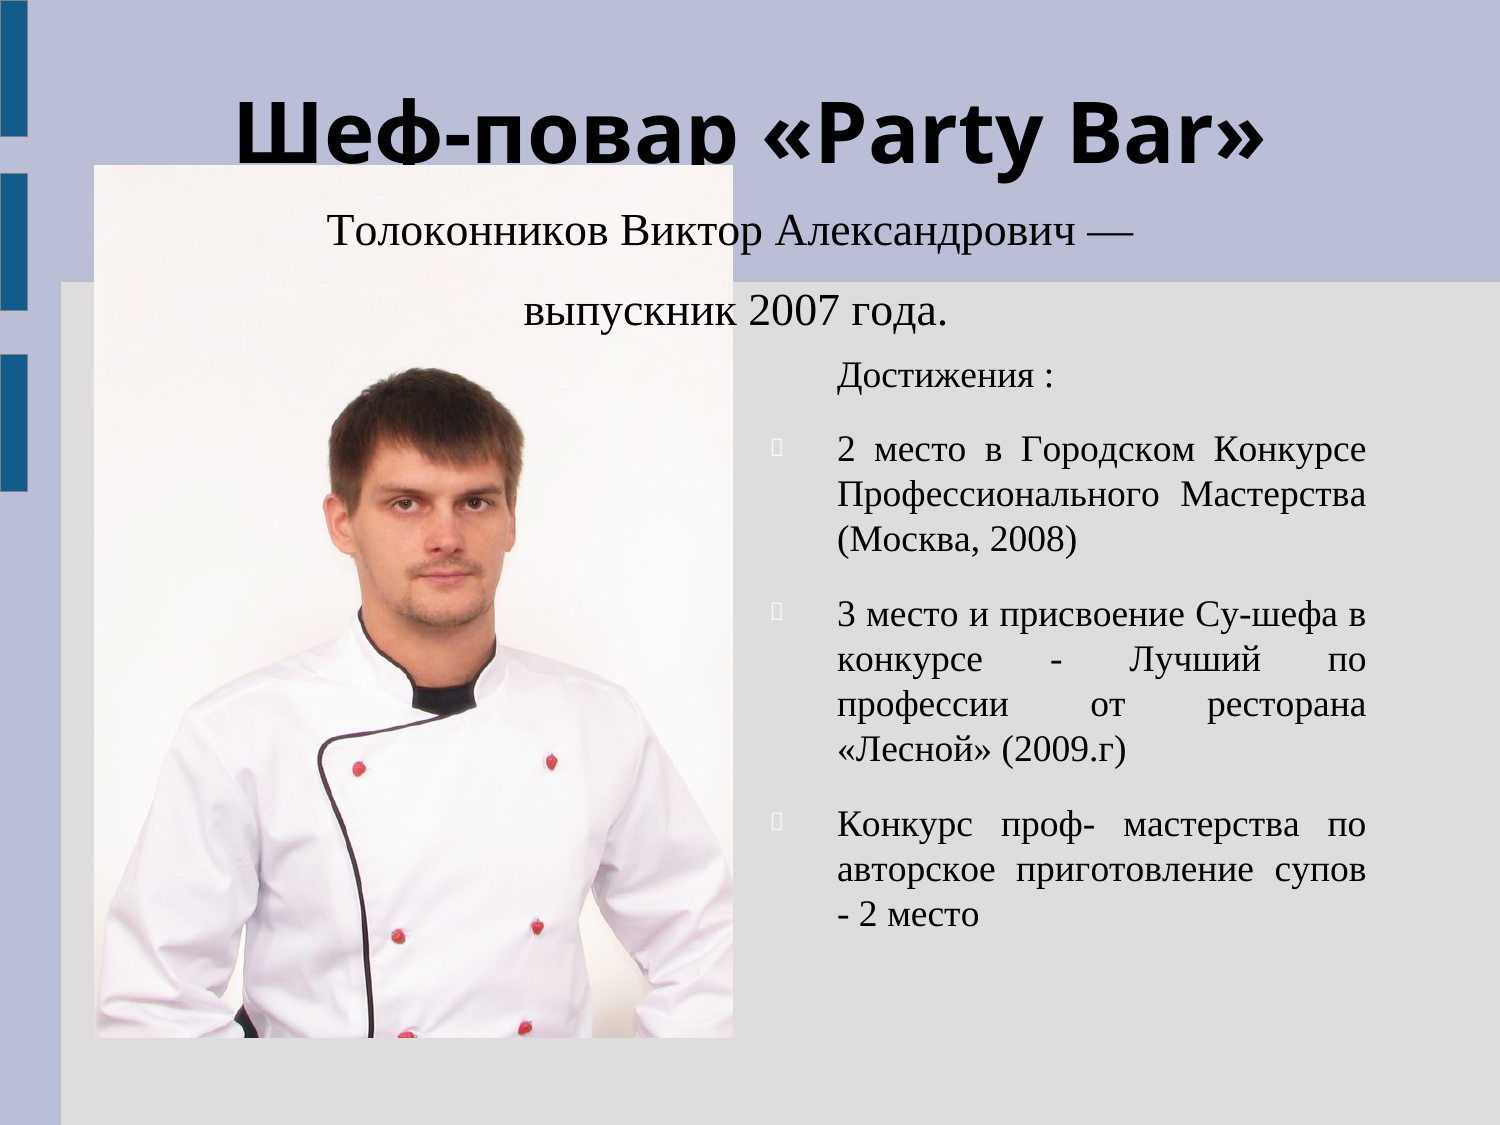

# Шеф-повар «Party Bar»
Толоконников Виктор Александрович —
выпускник 2007 года.
Достижения :
2 место в Городском Конкурсе Профессионального Мастерства (Москва, 2008)
3 место и присвоение Су-шефа в конкурсе - Лучший по профессии от ресторана «Лесной» (2009.г)
Конкурс проф- мастерства по авторское приготовление супов - 2 место